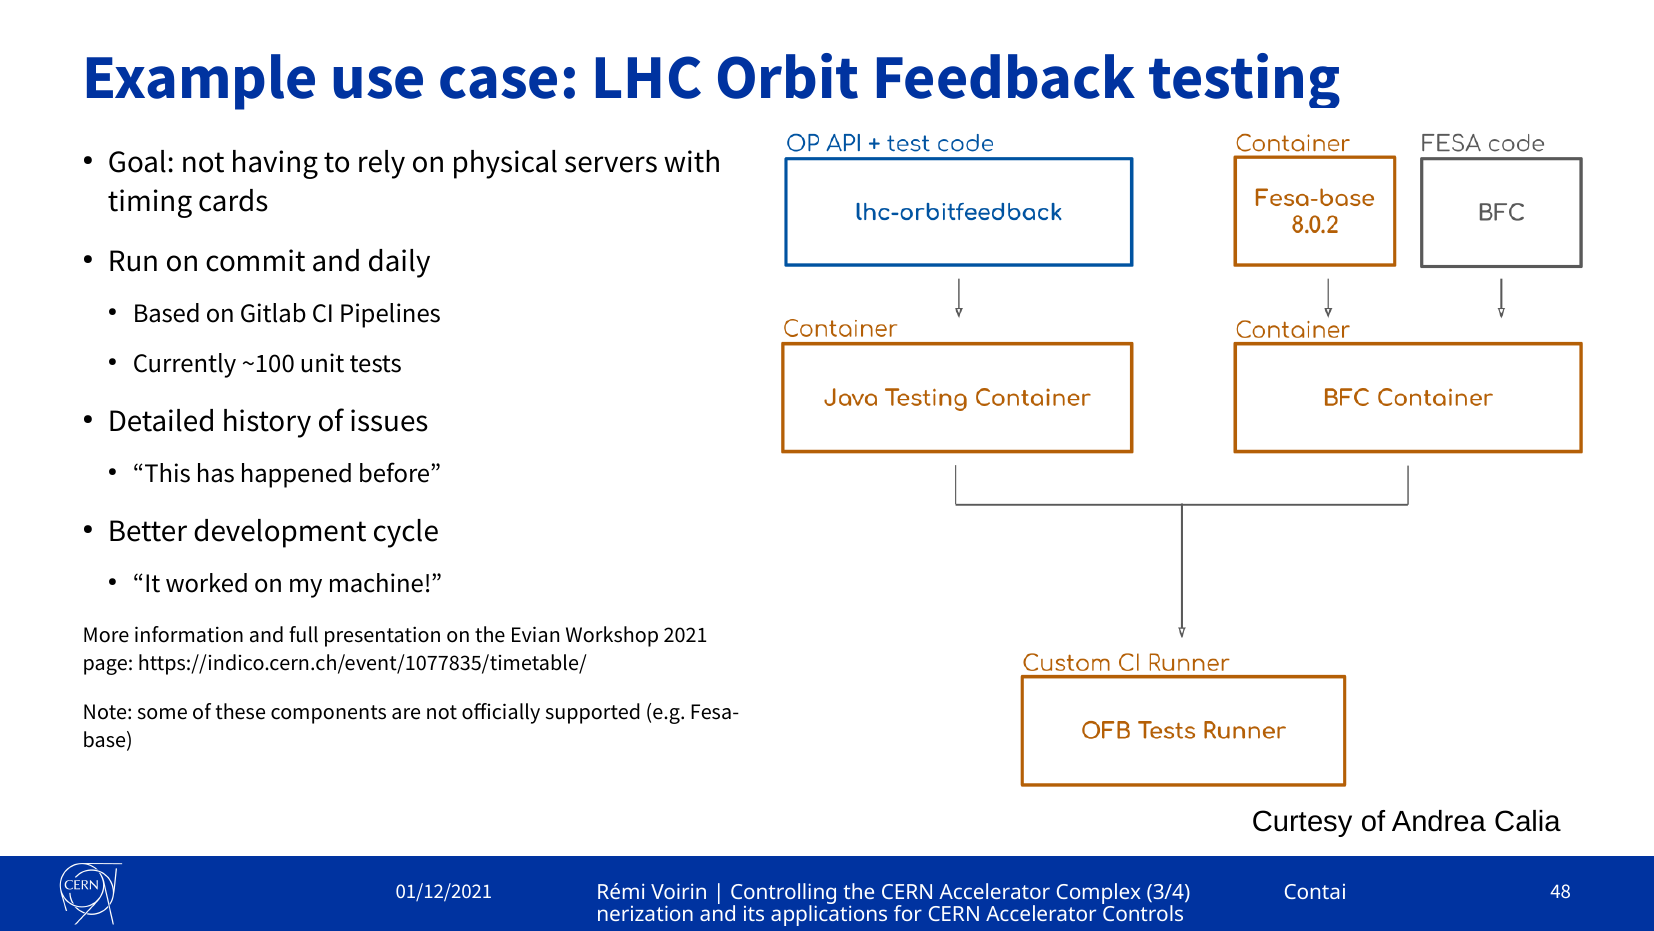

# Example use case: LHC Orbit Feedback testing
Goal: not having to rely on physical servers with timing cards
Run on commit and daily
Based on Gitlab CI Pipelines
Currently ~100 unit tests
Detailed history of issues
“This has happened before”
Better development cycle
“It worked on my machine!”
More information and full presentation on the Evian Workshop 2021 page: https://indico.cern.ch/event/1077835/timetable/
Note: some of these components are not officially supported (e.g. Fesa-base)
Curtesy of Andrea Calia
01/12/2021
Rémi Voirin | Controlling the CERN Accelerator Complex (3/4) Containerization and its applications for CERN Accelerator Controls
48